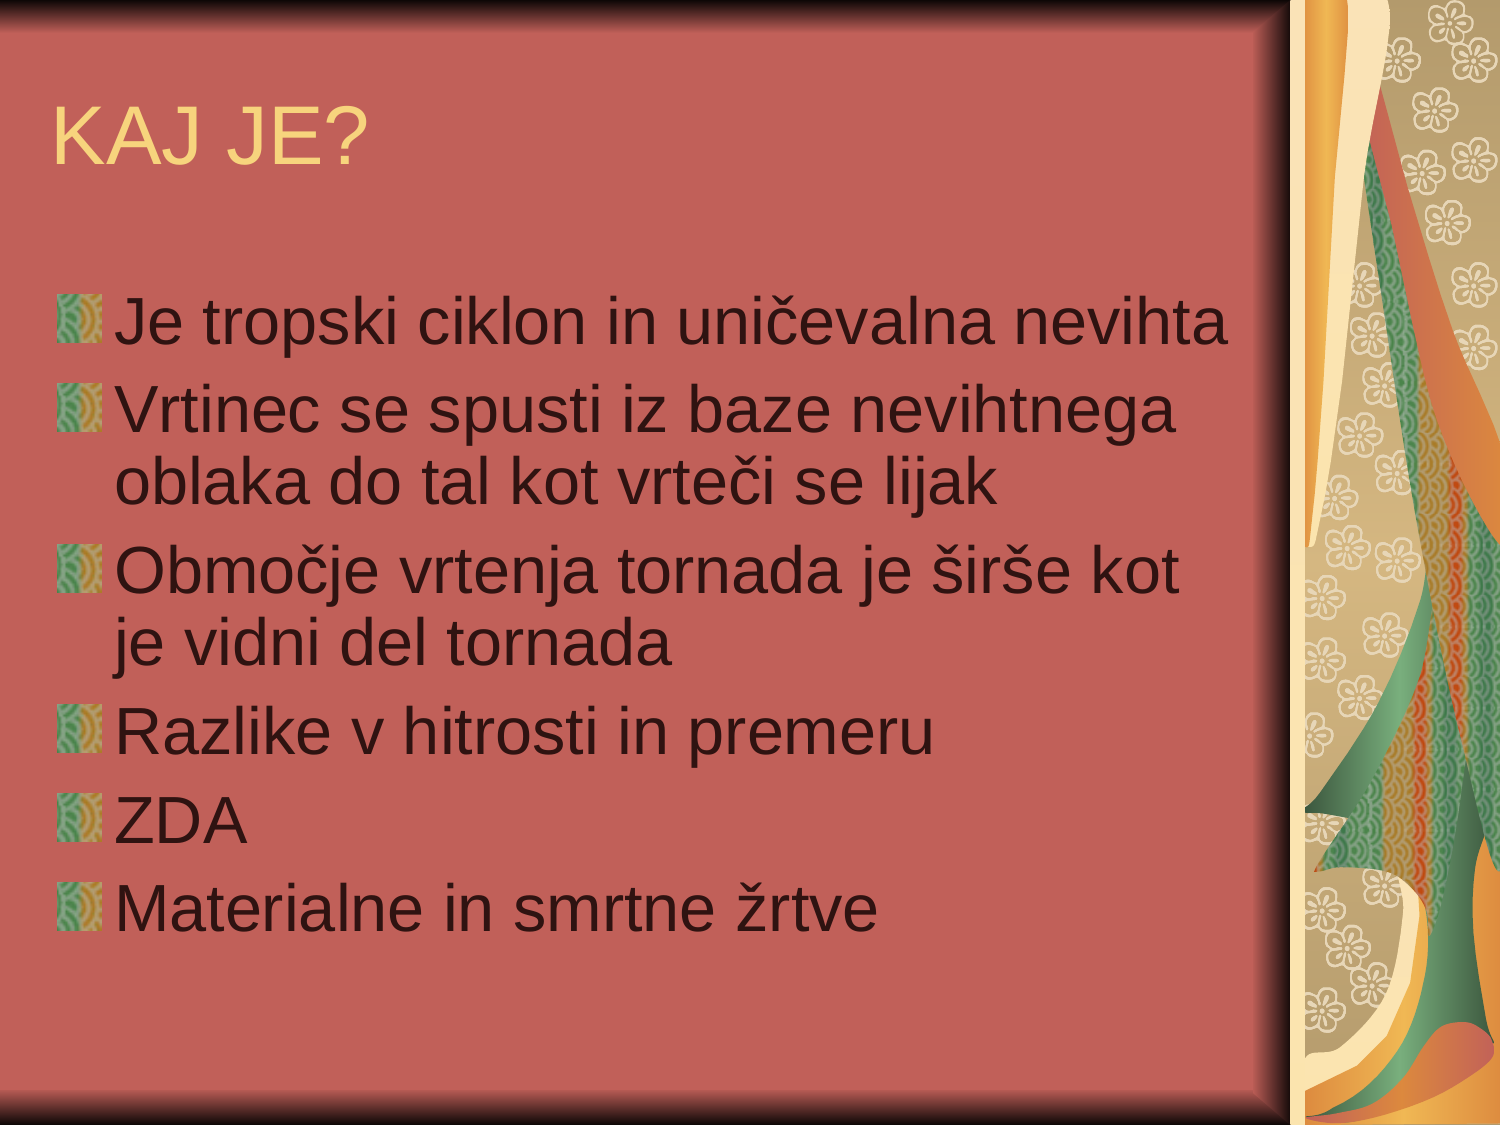

# KAJ JE?
Je tropski ciklon in uničevalna nevihta
Vrtinec se spusti iz baze nevihtnega oblaka do tal kot vrteči se lijak
Območje vrtenja tornada je širše kot je vidni del tornada
Razlike v hitrosti in premeru
ZDA
Materialne in smrtne žrtve